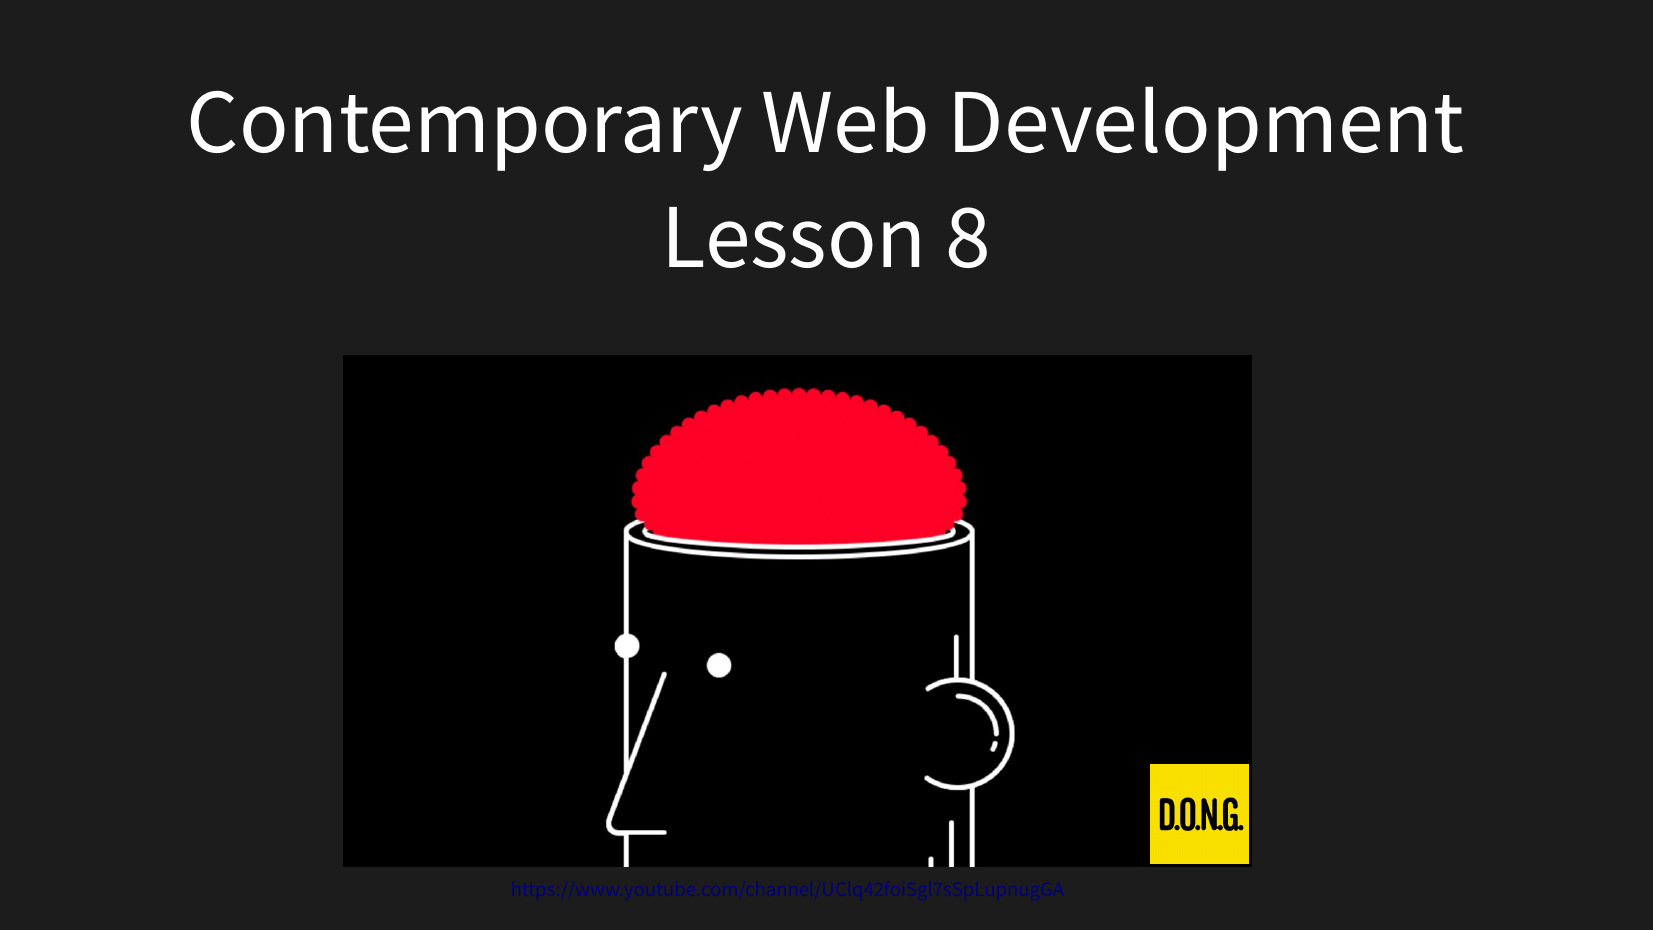

# Contemporary Web Development Lesson 8
https://www.youtube.com/channel/UClq42foiSgl7sSpLupnugGA